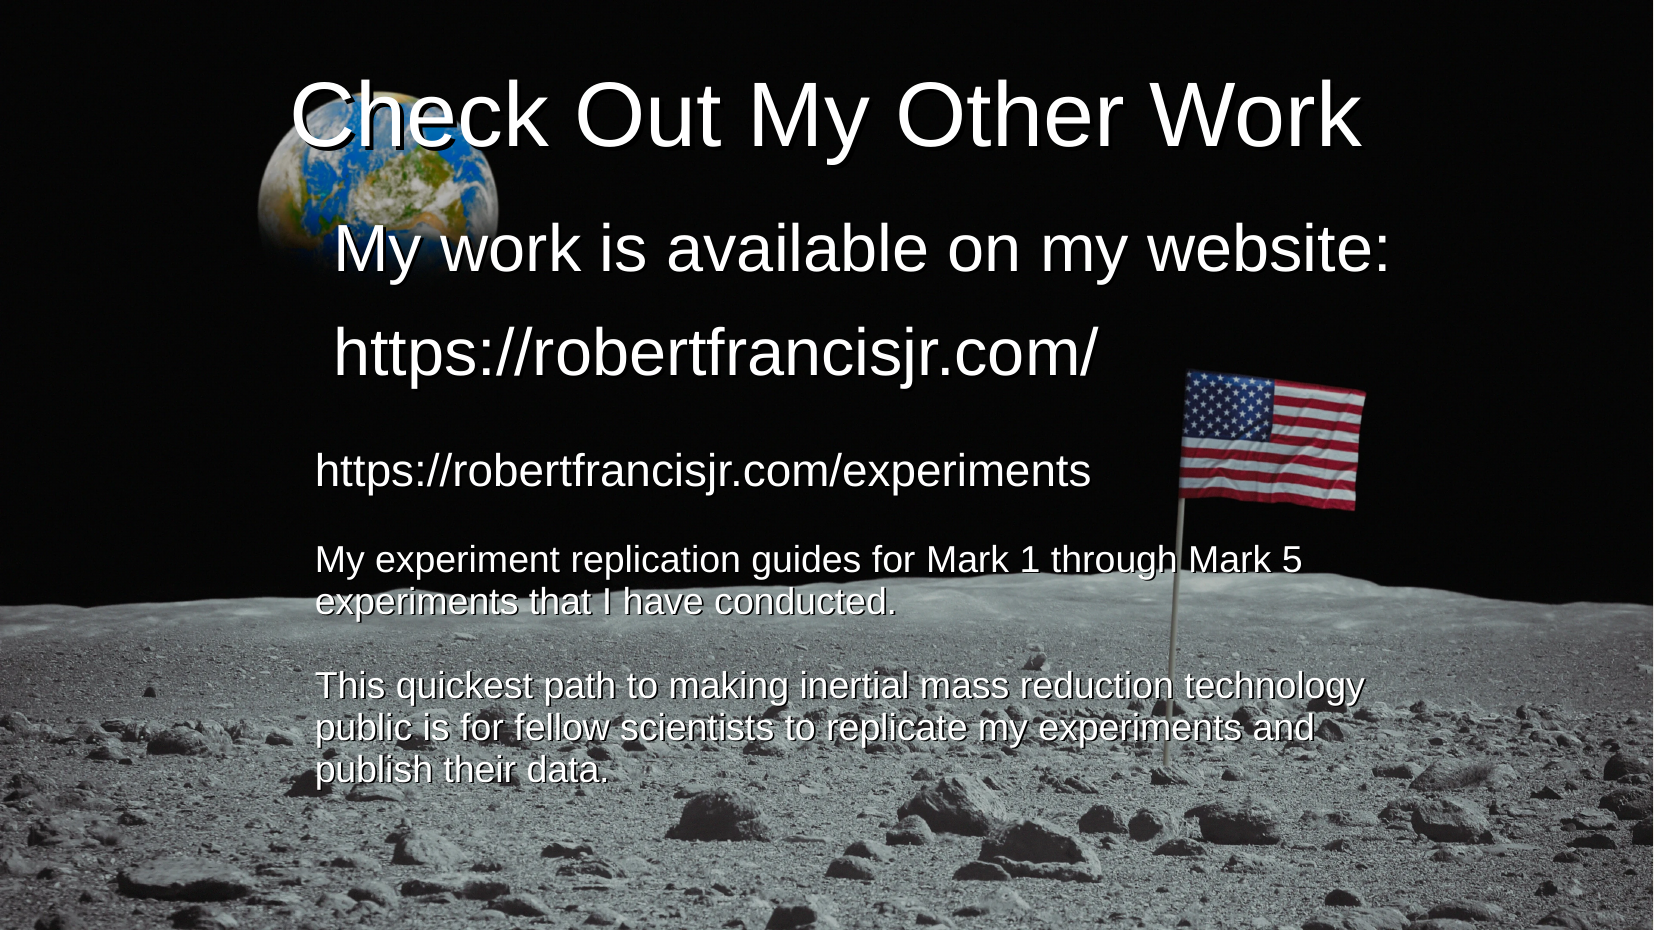

# Check Out My Other Work
My work is available on my website:
https://robertfrancisjr.com/
https://robertfrancisjr.com/experiments
My experiment replication guides for Mark 1 through Mark 5 experiments that I have conducted.
This quickest path to making inertial mass reduction technology public is for fellow scientists to replicate my experiments and publish their data.